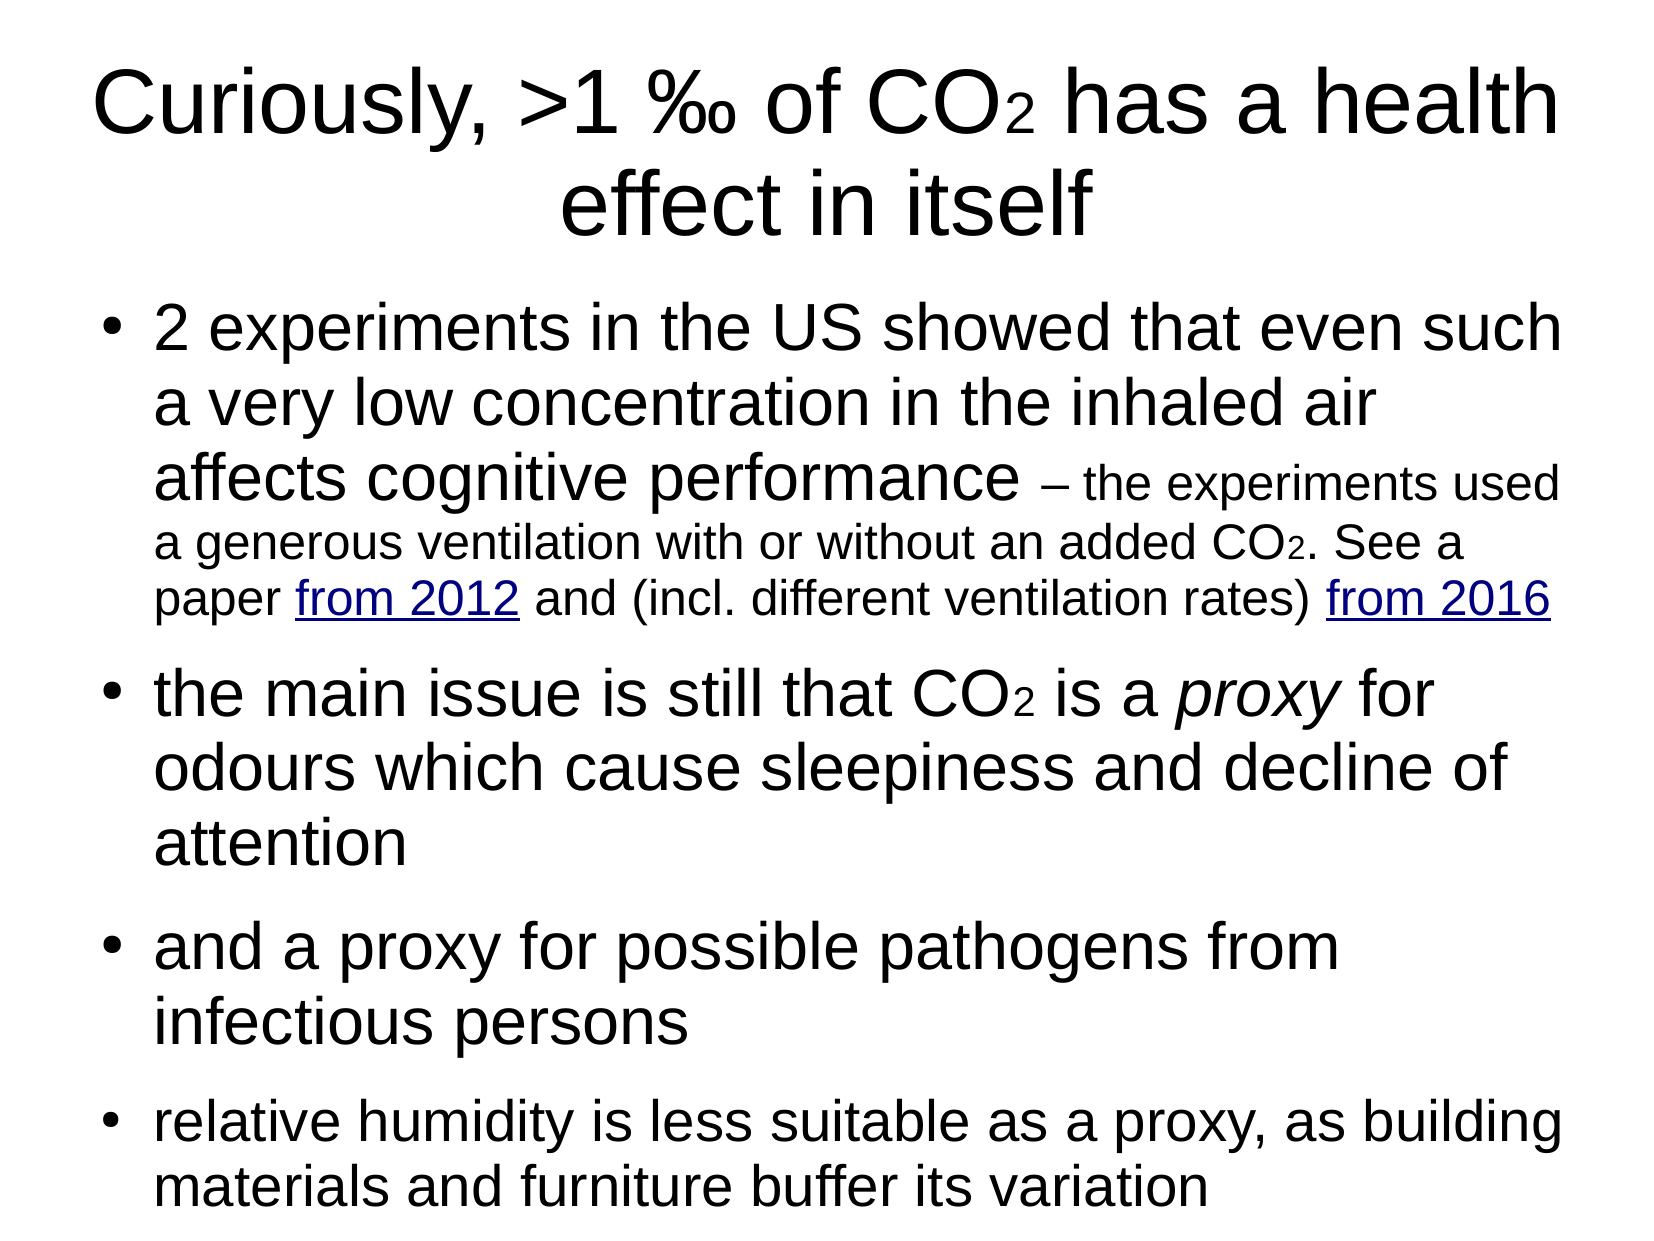

# Curiously, >1 ‰ of CO2 has a health effect in itself
2 experiments in the US showed that even such a very low concentration in the inhaled air affects cognitive performance – the experiments used a generous ventilation with or without an added CO2. See a paper from 2012 and (incl. different ventilation rates) from 2016
the main issue is still that CO2 is a proxy for odours which cause sleepiness and decline of attention
and a proxy for possible pathogens from infectious persons
relative humidity is less suitable as a proxy, as building materials and furniture buffer its variation